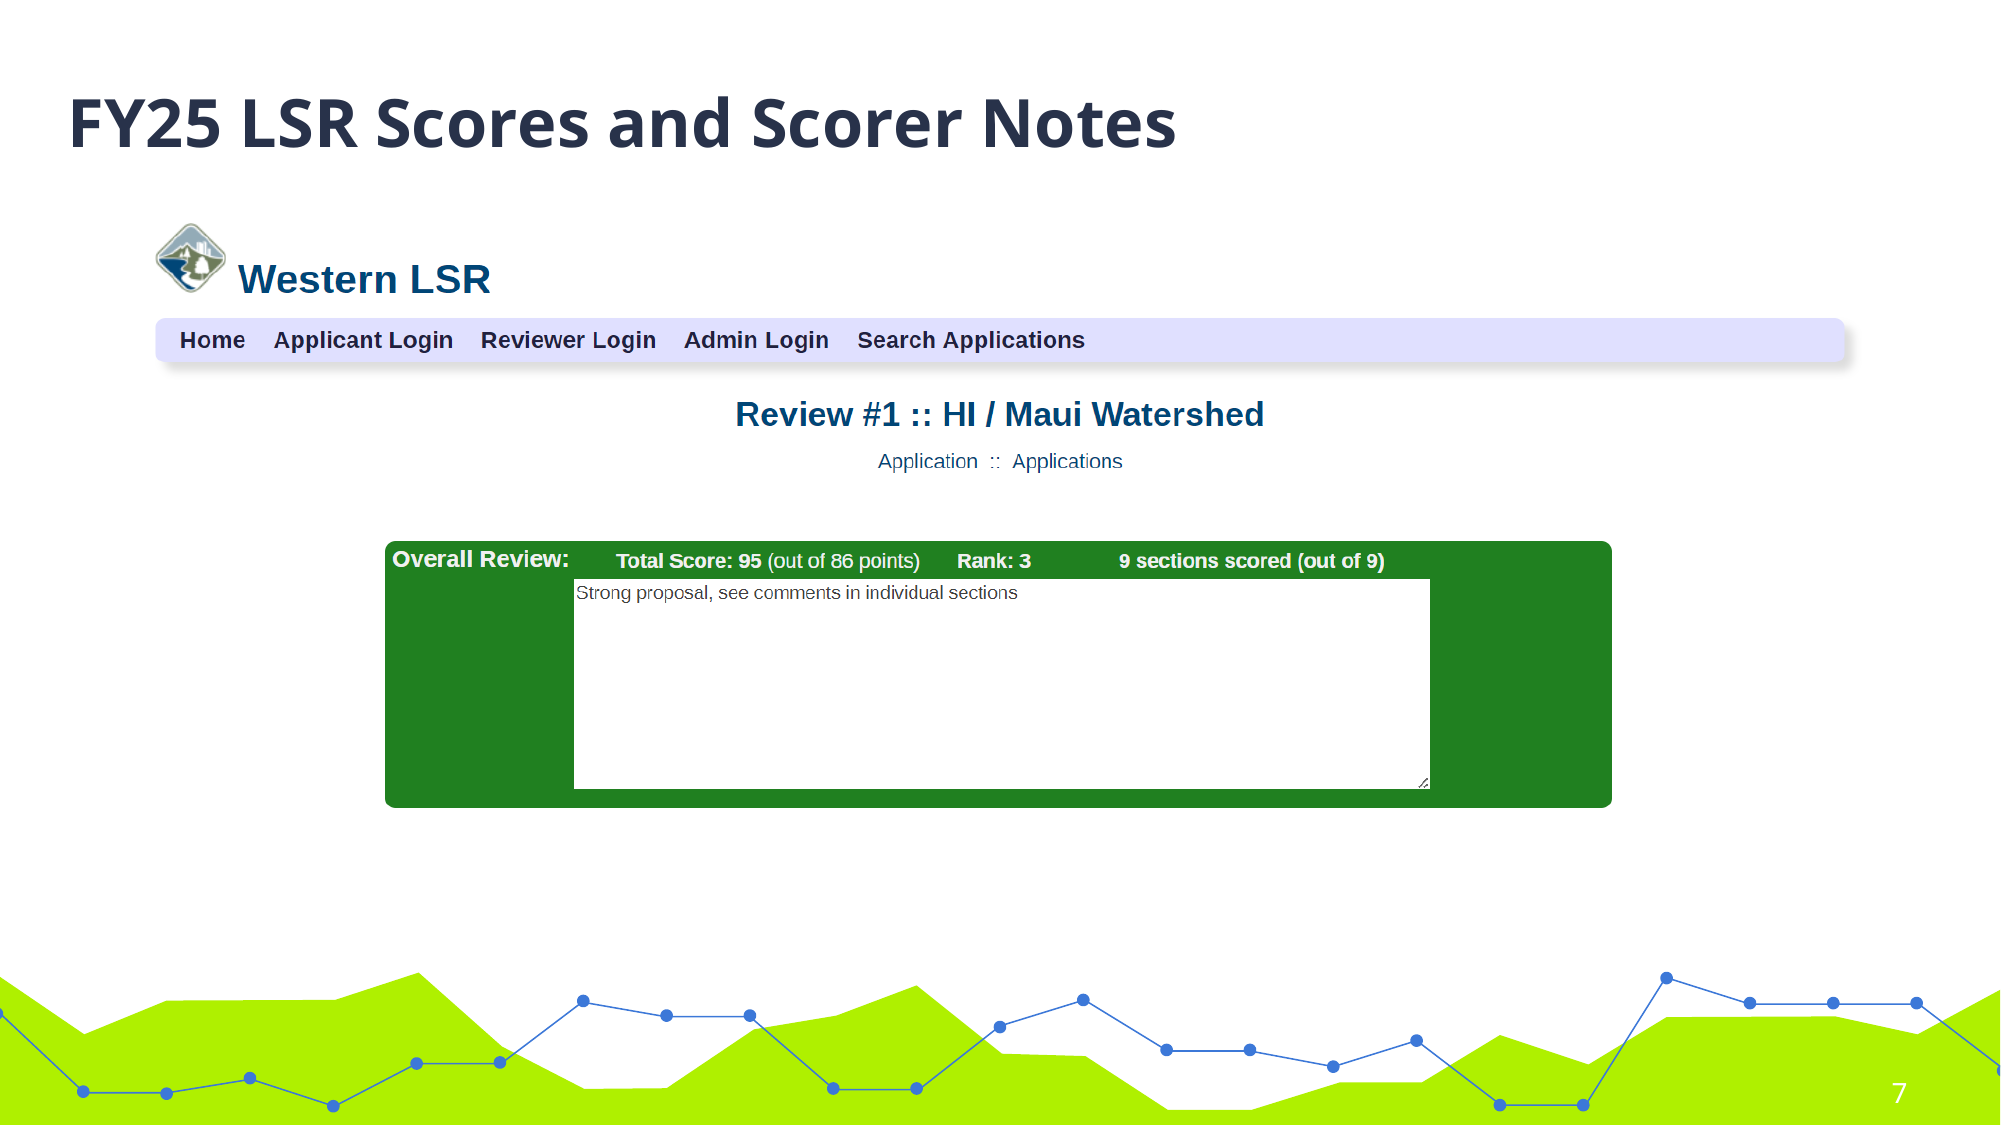

# FY25 LSR Scores and Scorer Notes